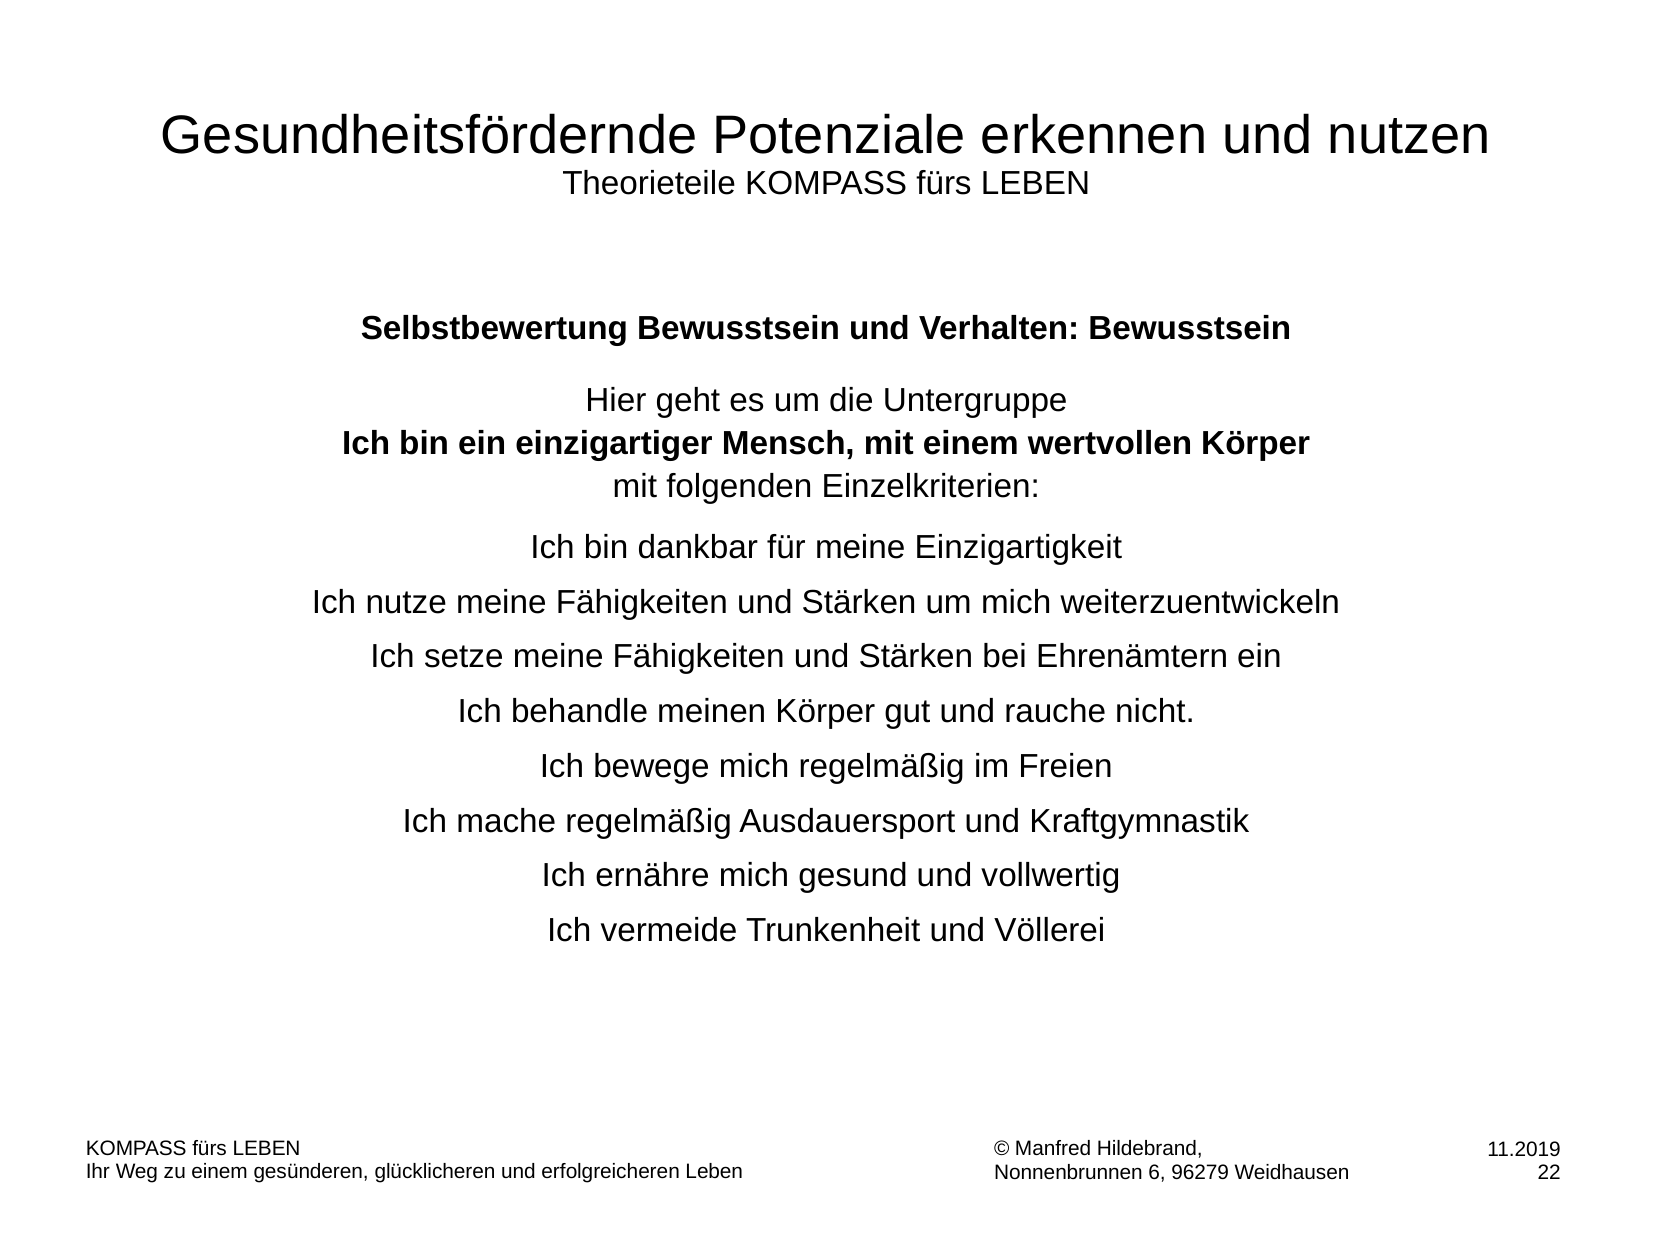

# Gesundheitsfördernde Potenziale erkennen und nutzen Theorieteile KOMPASS fürs LEBEN
Selbstbewertung Bewusstsein und Verhalten: Bewusstsein
Hier geht es um die Untergruppe
Ich bin ein einzigartiger Mensch, mit einem wertvollen Körper
mit folgenden Einzelkriterien:
Ich bin dankbar für meine Einzigartigkeit
Ich nutze meine Fähigkeiten und Stärken um mich weiterzuentwickeln
Ich setze meine Fähigkeiten und Stärken bei Ehrenämtern ein
Ich behandle meinen Körper gut und rauche nicht.
Ich bewege mich regelmäßig im Freien
Ich mache regelmäßig Ausdauersport und Kraftgymnastik
 Ich ernähre mich gesund und vollwertig
Ich vermeide Trunkenheit und Völlerei
KOMPASS fürs LEBEN
Ihr Weg zu einem gesünderen, glücklicheren und erfolgreicheren Leben
© Manfred Hildebrand,
Nonnenbrunnen 6, 96279 Weidhausen
11.2019
22